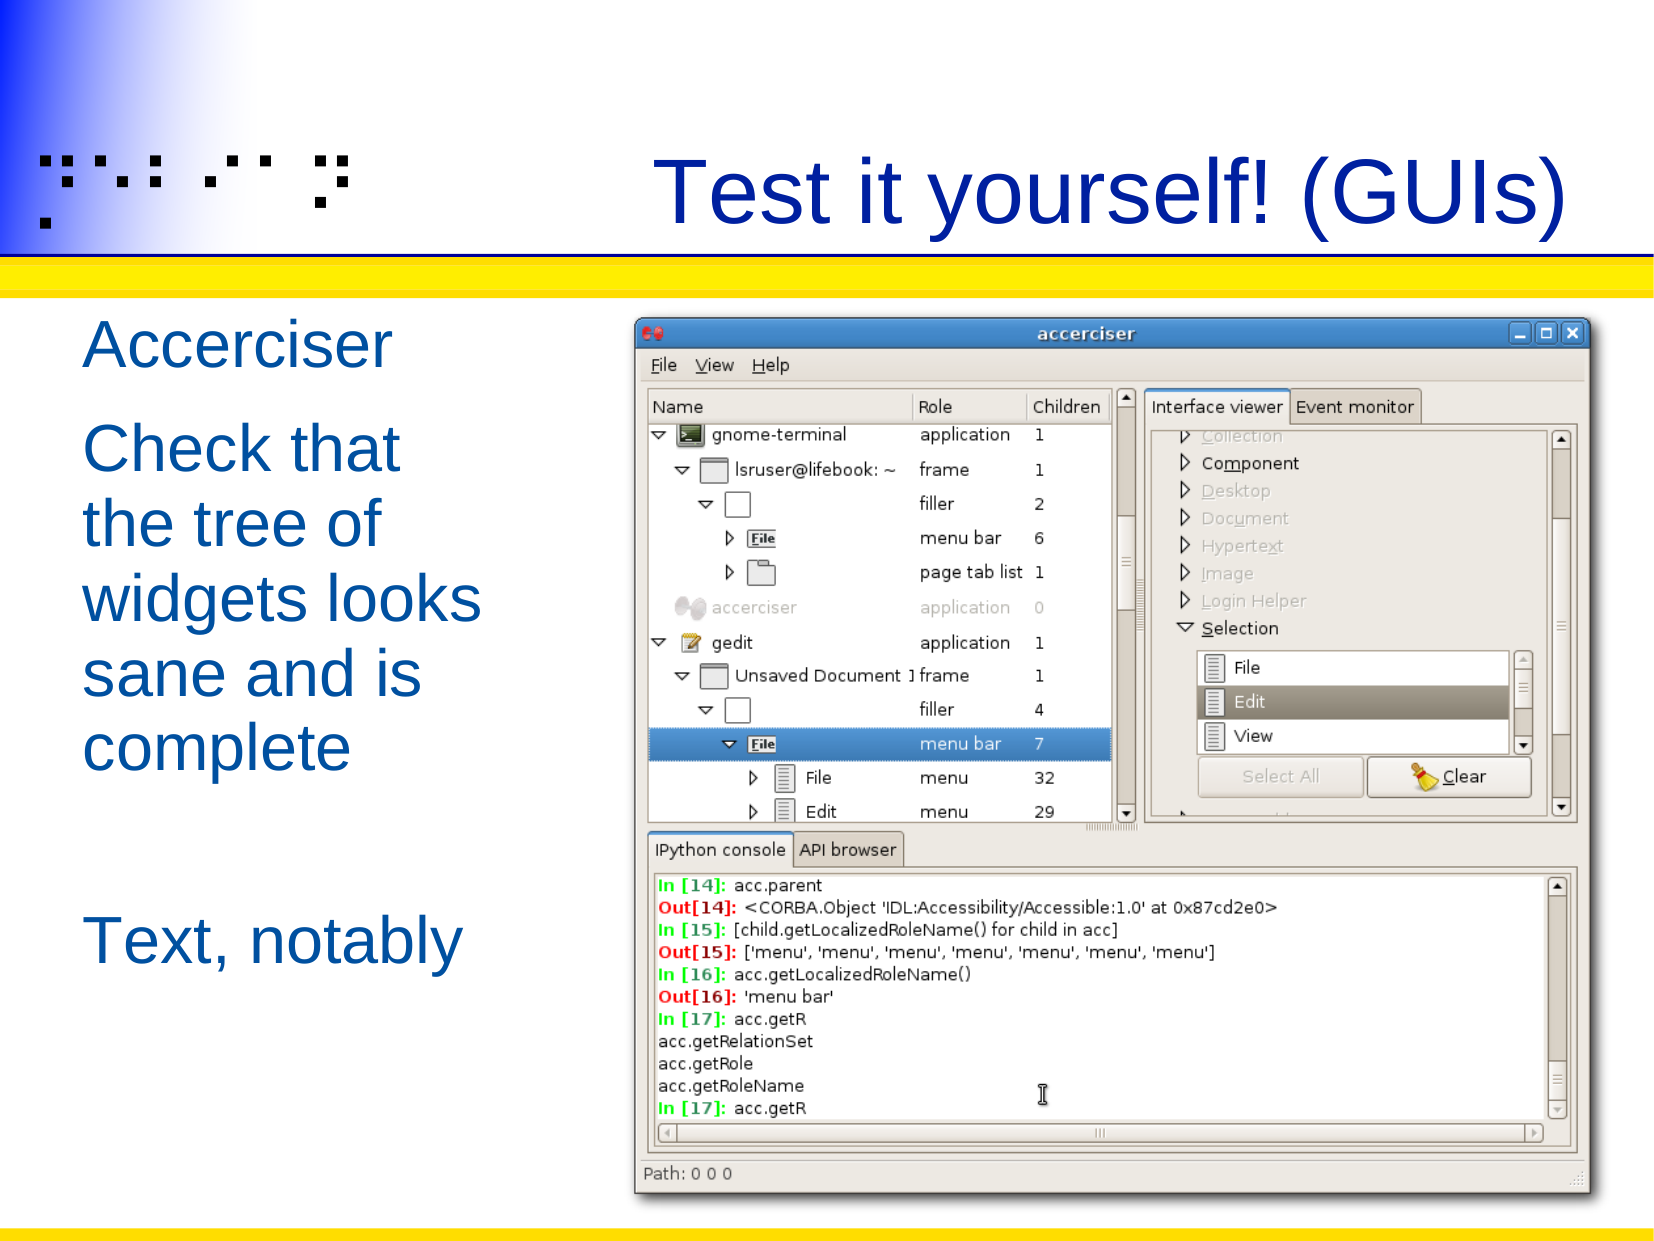

# Test it yourself! (GUIs)
Accerciser
Check that
the tree of
widgets looks
sane and is
complete
Text, notably
63